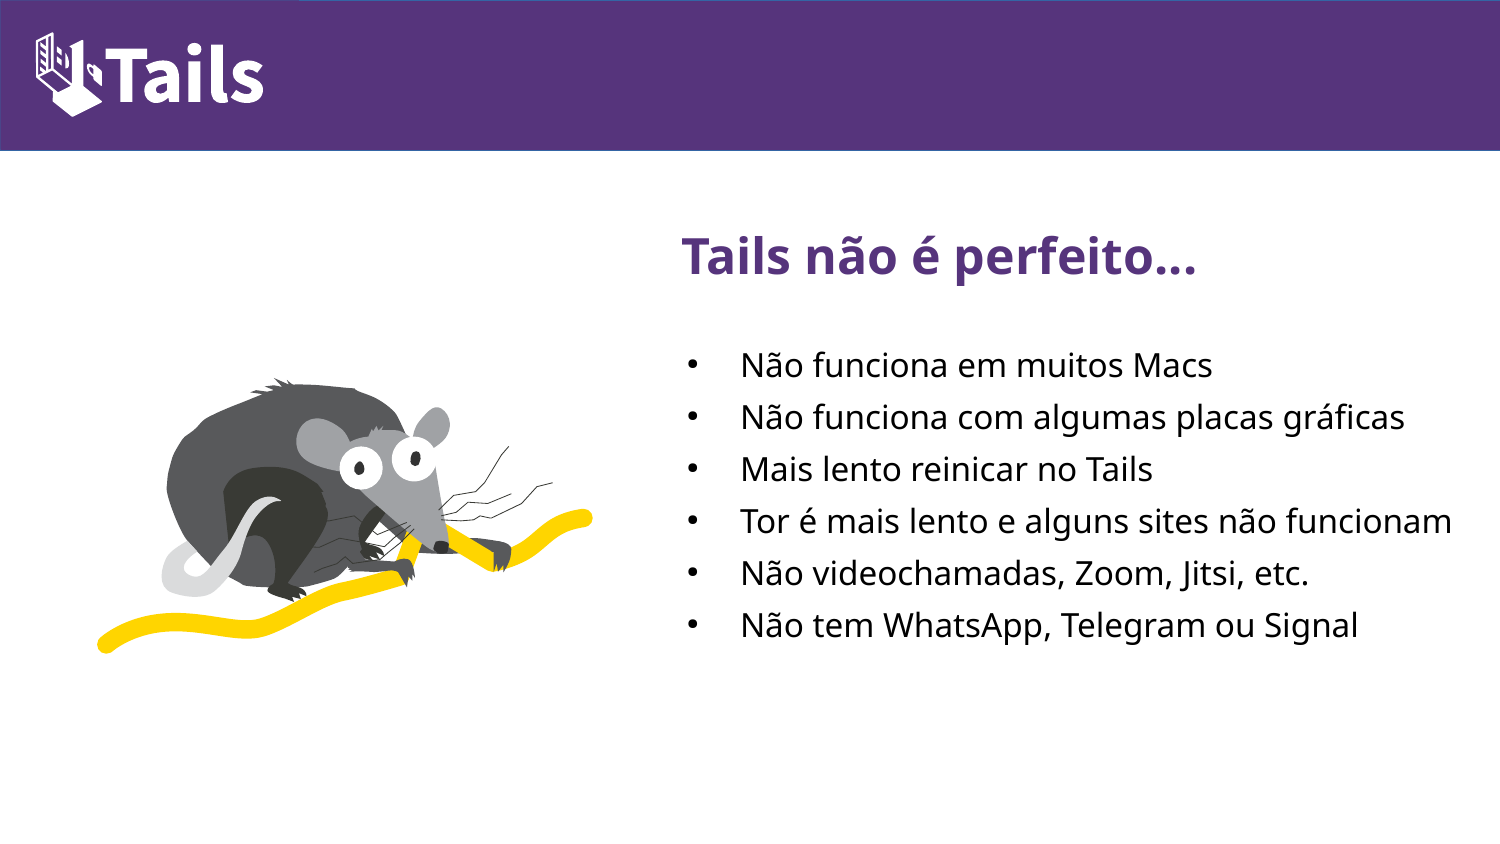

# Tails não é perfeito...
Não funciona em muitos Macs
Não funciona com algumas placas gráficas
Mais lento reinicar no Tails
Tor é mais lento e alguns sites não funcionam
Não videochamadas, Zoom, Jitsi, etc.
Não tem WhatsApp, Telegram ou Signal